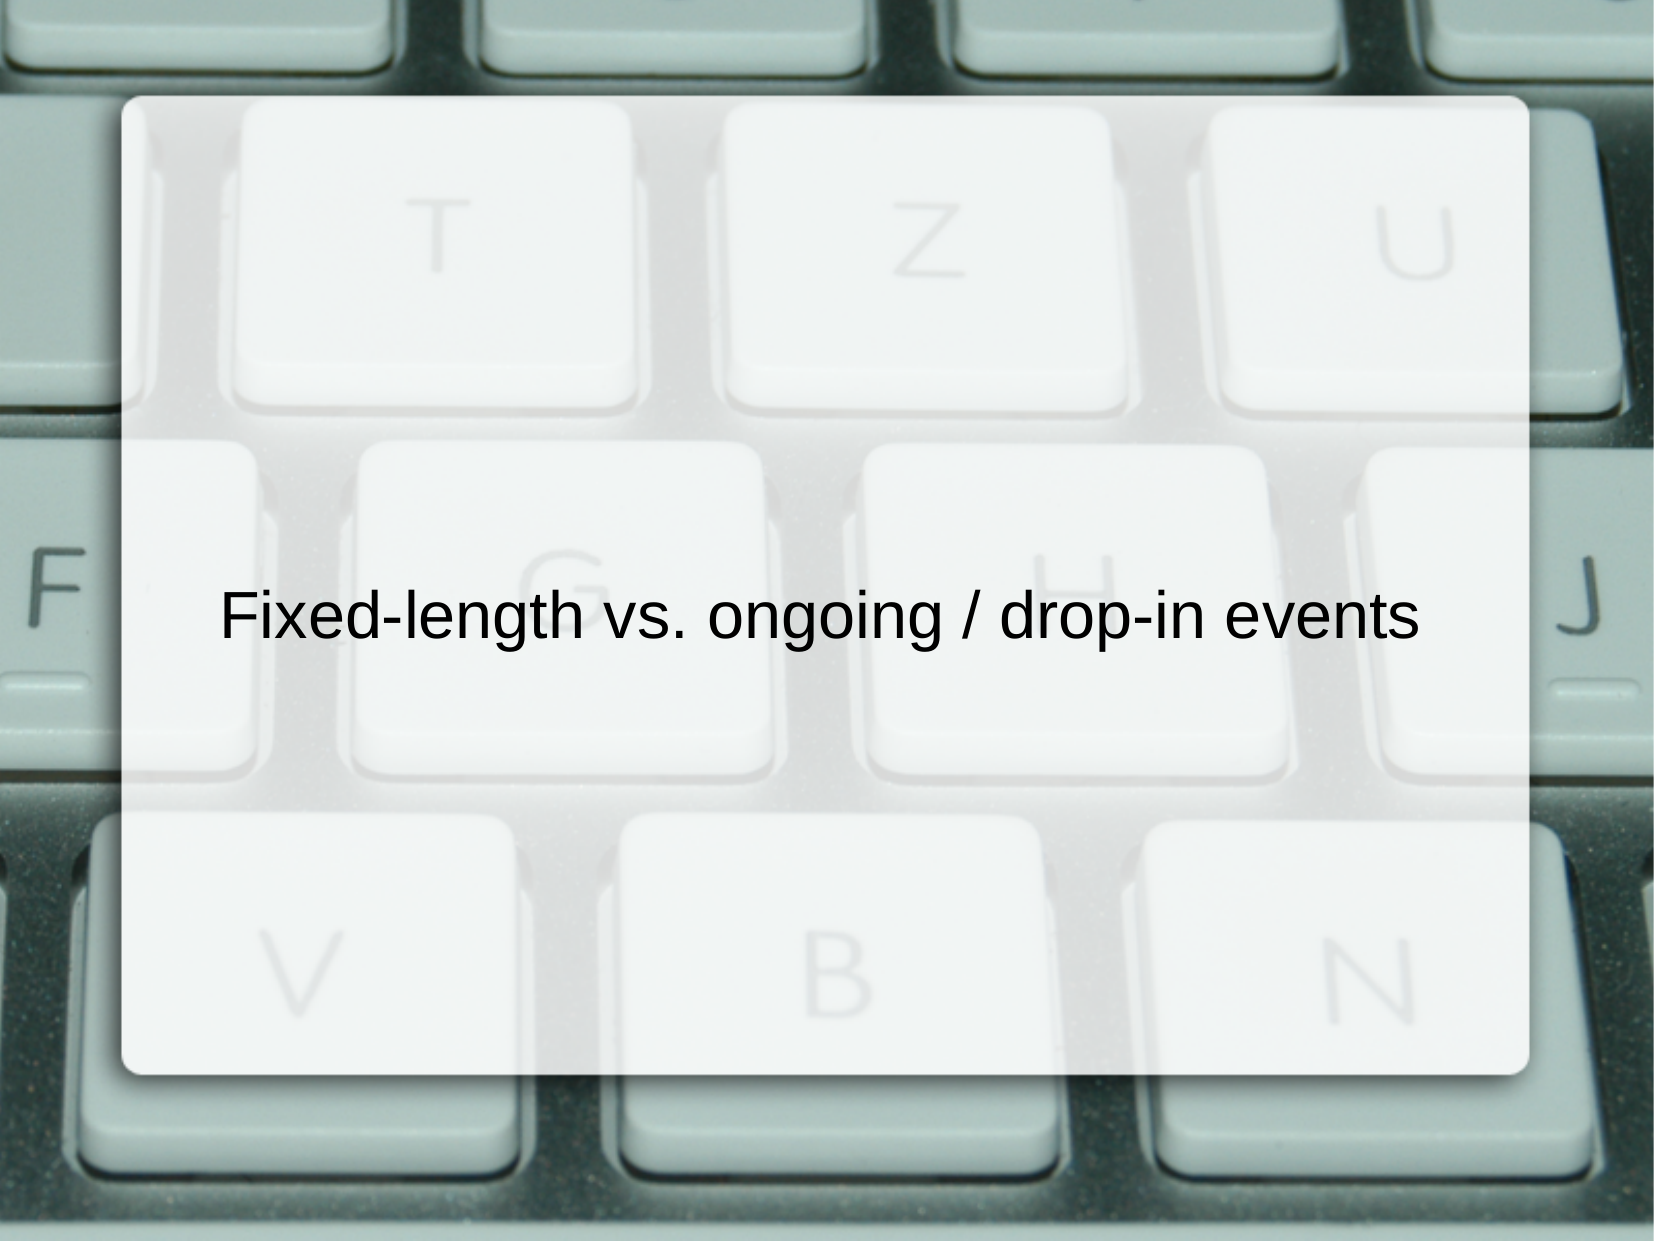

# Fixed-length vs. ongoing / drop-in events